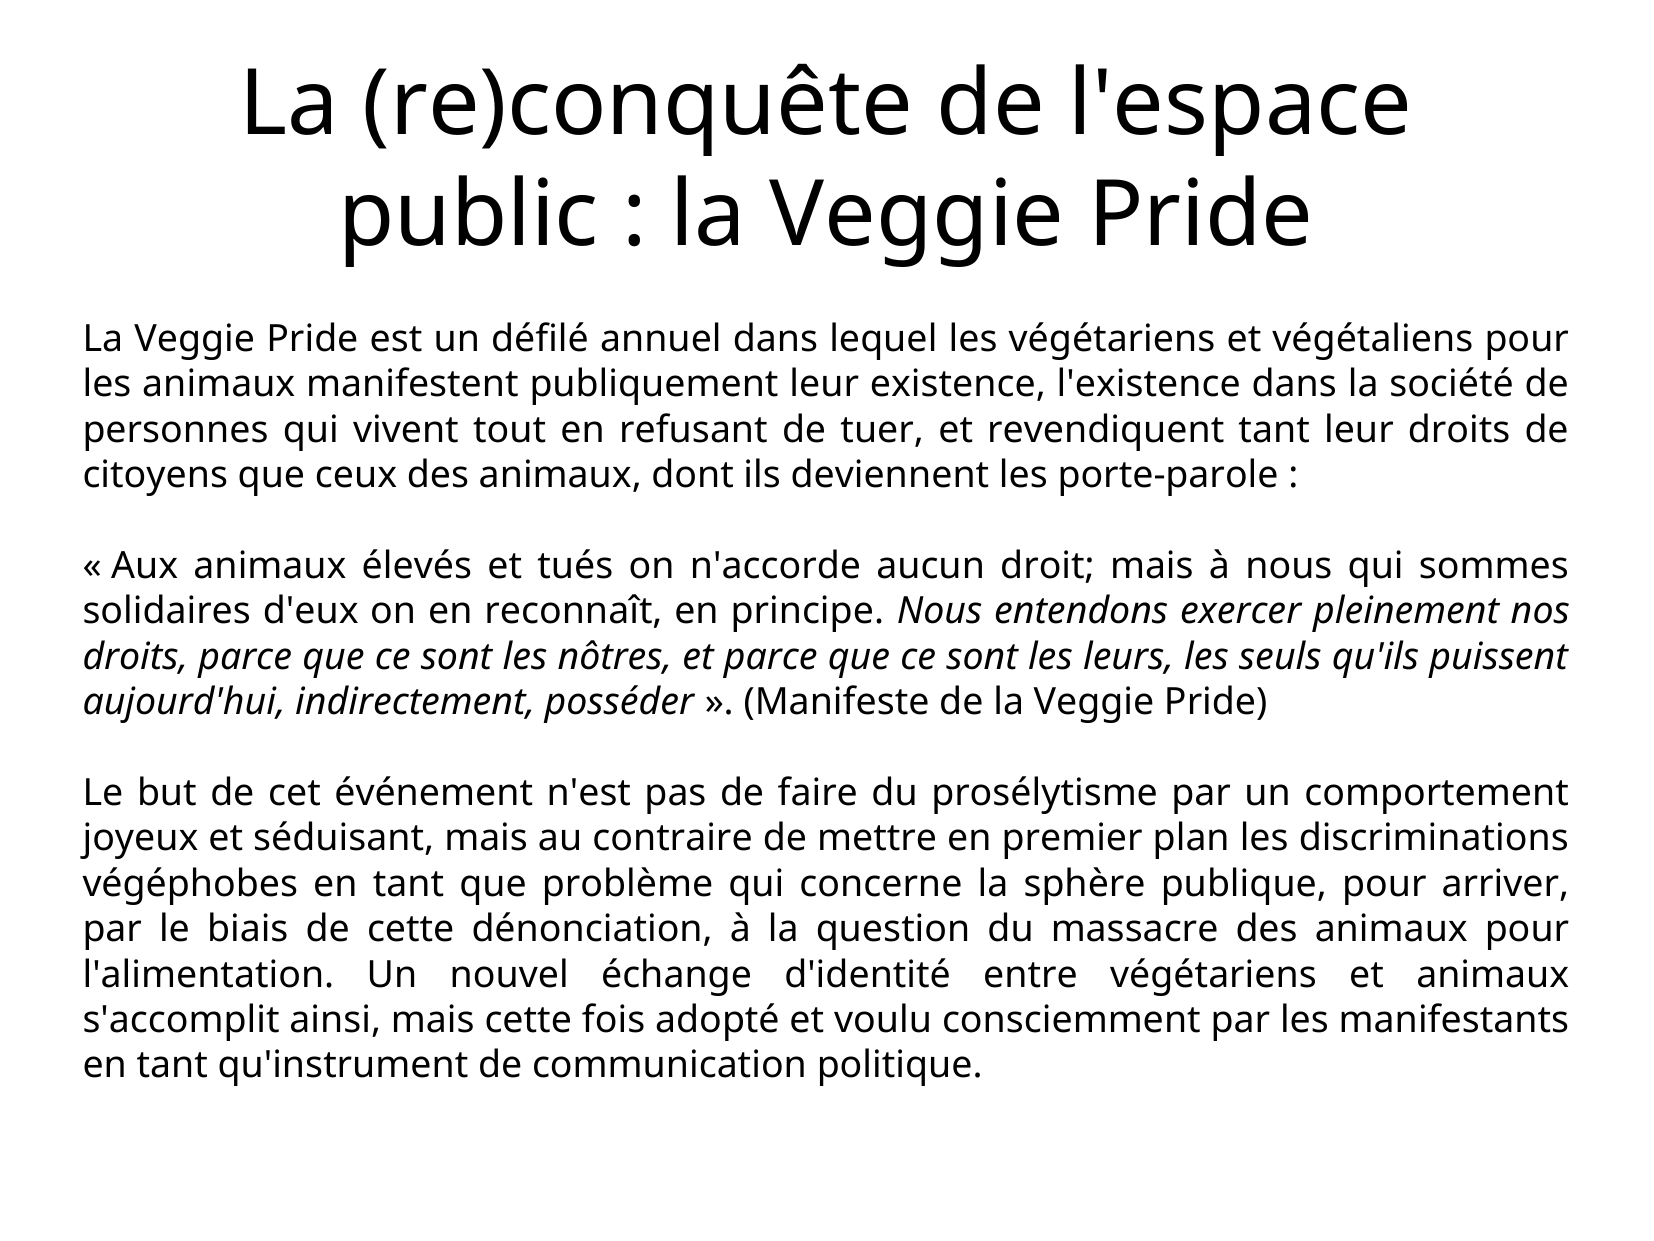

# La (re)conquête de l'espace public : la Veggie Pride
La Veggie Pride est un défilé annuel dans lequel les végétariens et végétaliens pour les animaux manifestent publiquement leur existence, l'existence dans la société de personnes qui vivent tout en refusant de tuer, et revendiquent tant leur droits de citoyens que ceux des animaux, dont ils deviennent les porte-parole :
« Aux animaux élevés et tués on n'accorde aucun droit; mais à nous qui sommes solidaires d'eux on en reconnaît, en principe. Nous entendons exercer pleinement nos droits, parce que ce sont les nôtres, et parce que ce sont les leurs, les seuls qu'ils puissent aujourd'hui, indirectement, posséder ». (Manifeste de la Veggie Pride)
Le but de cet événement n'est pas de faire du prosélytisme par un comportement joyeux et séduisant, mais au contraire de mettre en premier plan les discriminations végéphobes en tant que problème qui concerne la sphère publique, pour arriver, par le biais de cette dénonciation, à la question du massacre des animaux pour l'alimentation. Un nouvel échange d'identité entre végétariens et animaux s'accomplit ainsi, mais cette fois adopté et voulu consciemment par les manifestants en tant qu'instrument de communication politique.